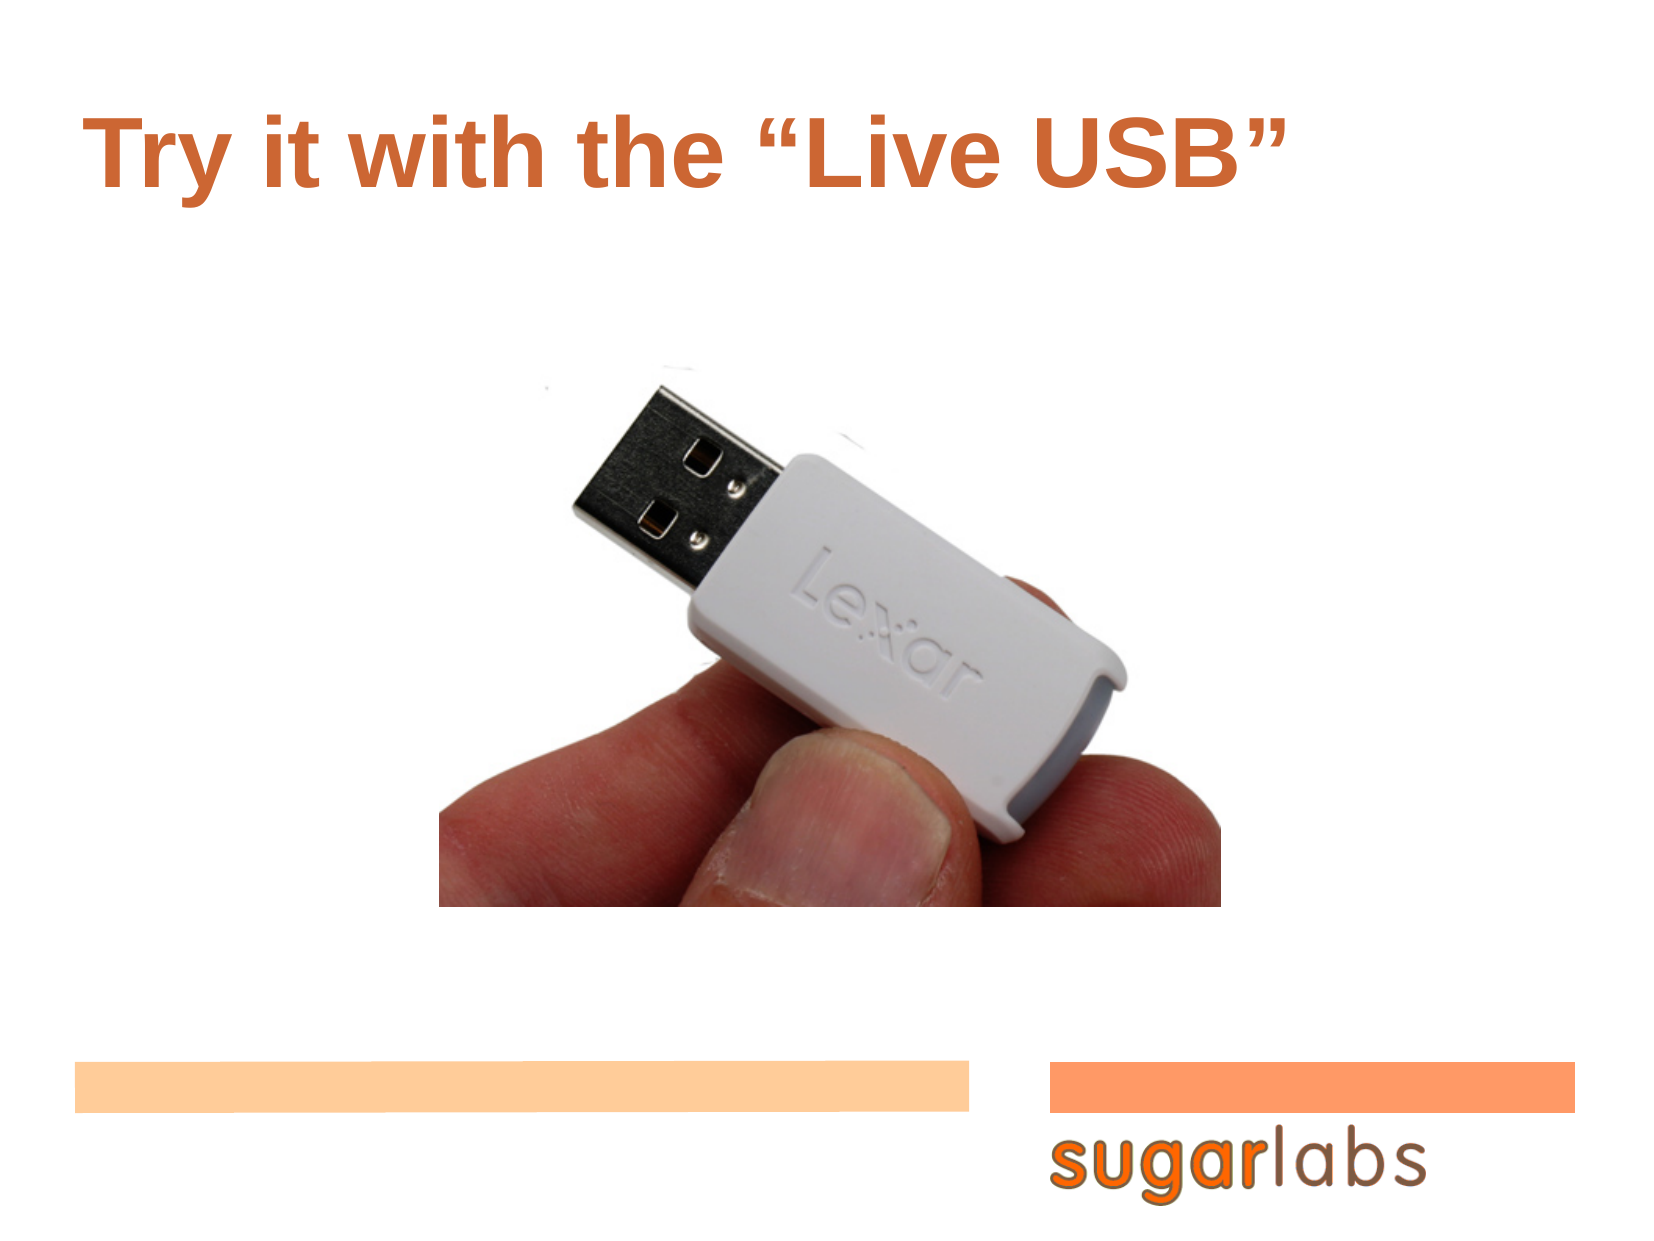

# Try it with the “Live USB”